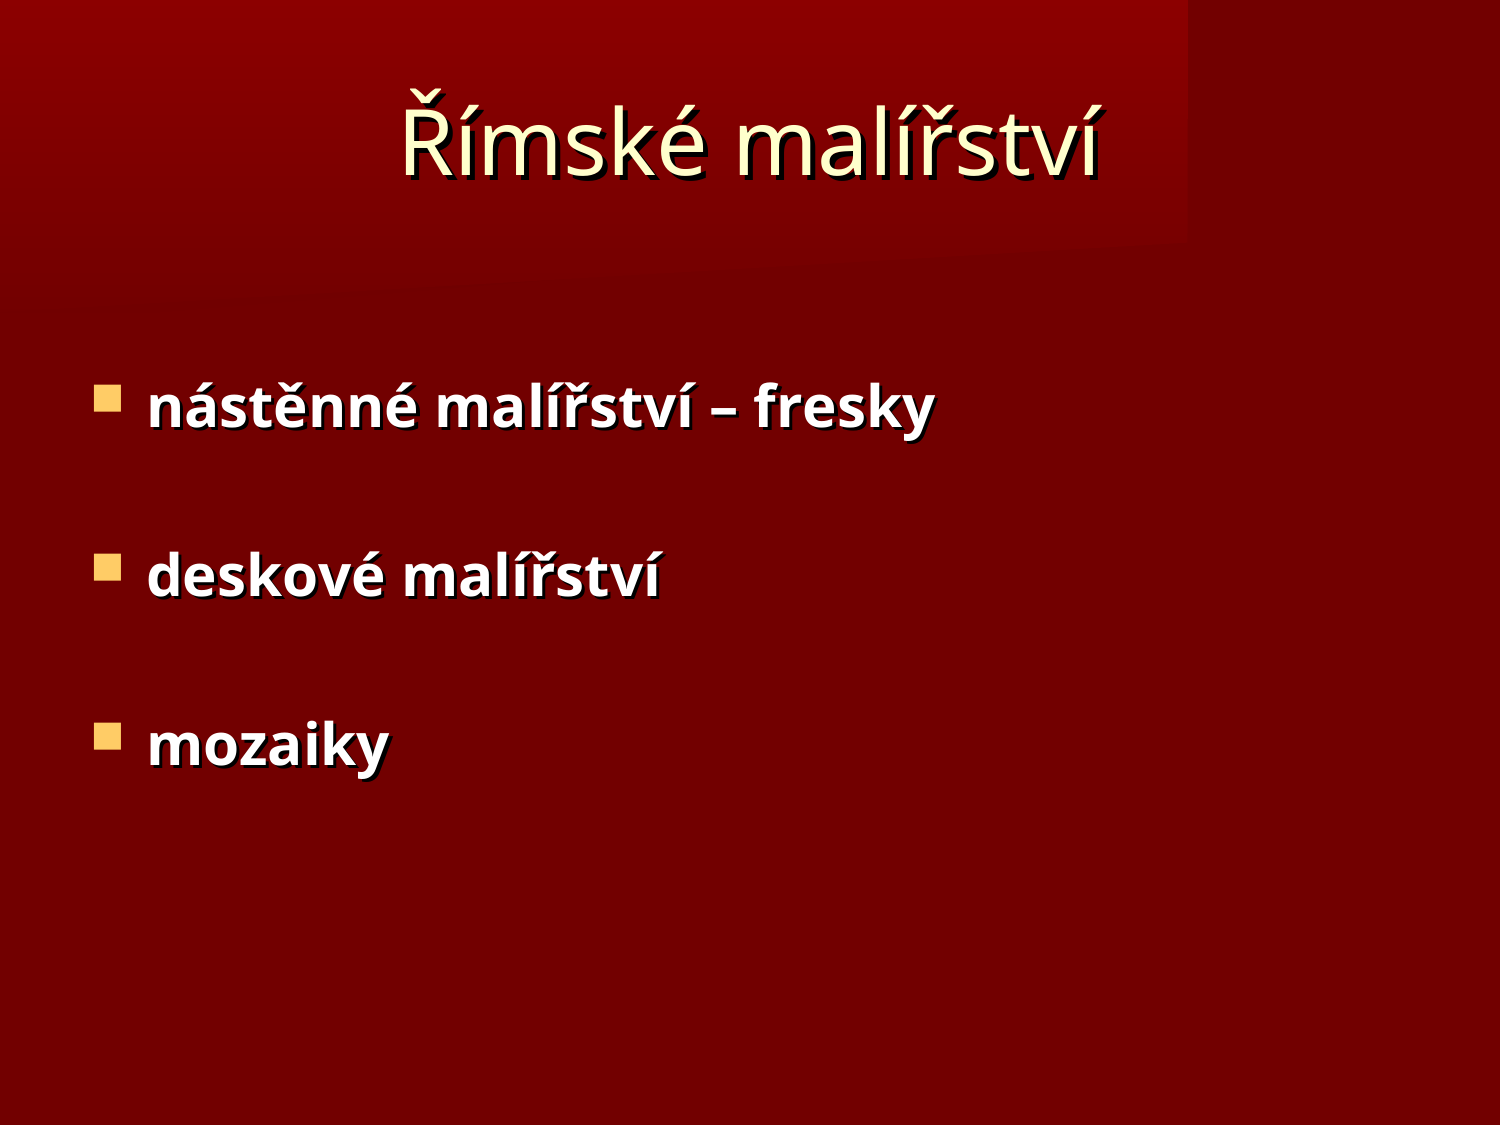

# Římské malířství
nástěnné malířství – fresky
deskové malířství
mozaiky